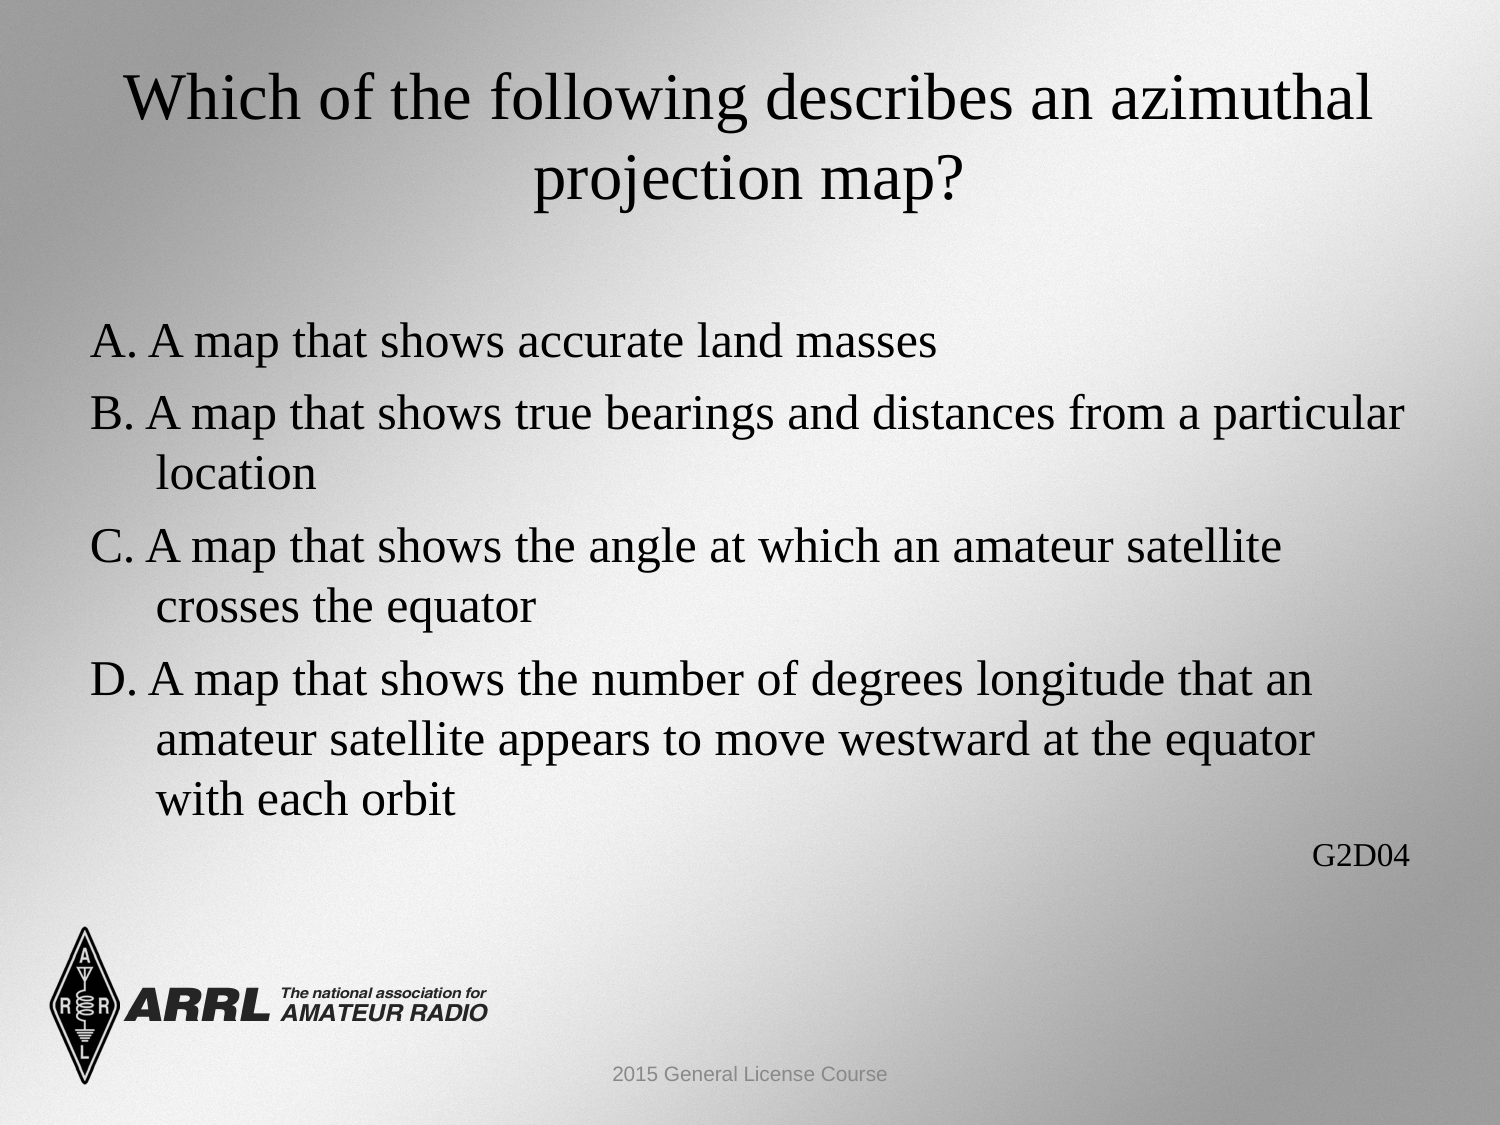

# Which of the following describes an azimuthal projection map?
A. A map that shows accurate land masses
B. A map that shows true bearings and distances from a particular location
C. A map that shows the angle at which an amateur satellite crosses the equator
D. A map that shows the number of degrees longitude that an amateur satellite appears to move westward at the equator with each orbit
 G2D04
2015 General License Course